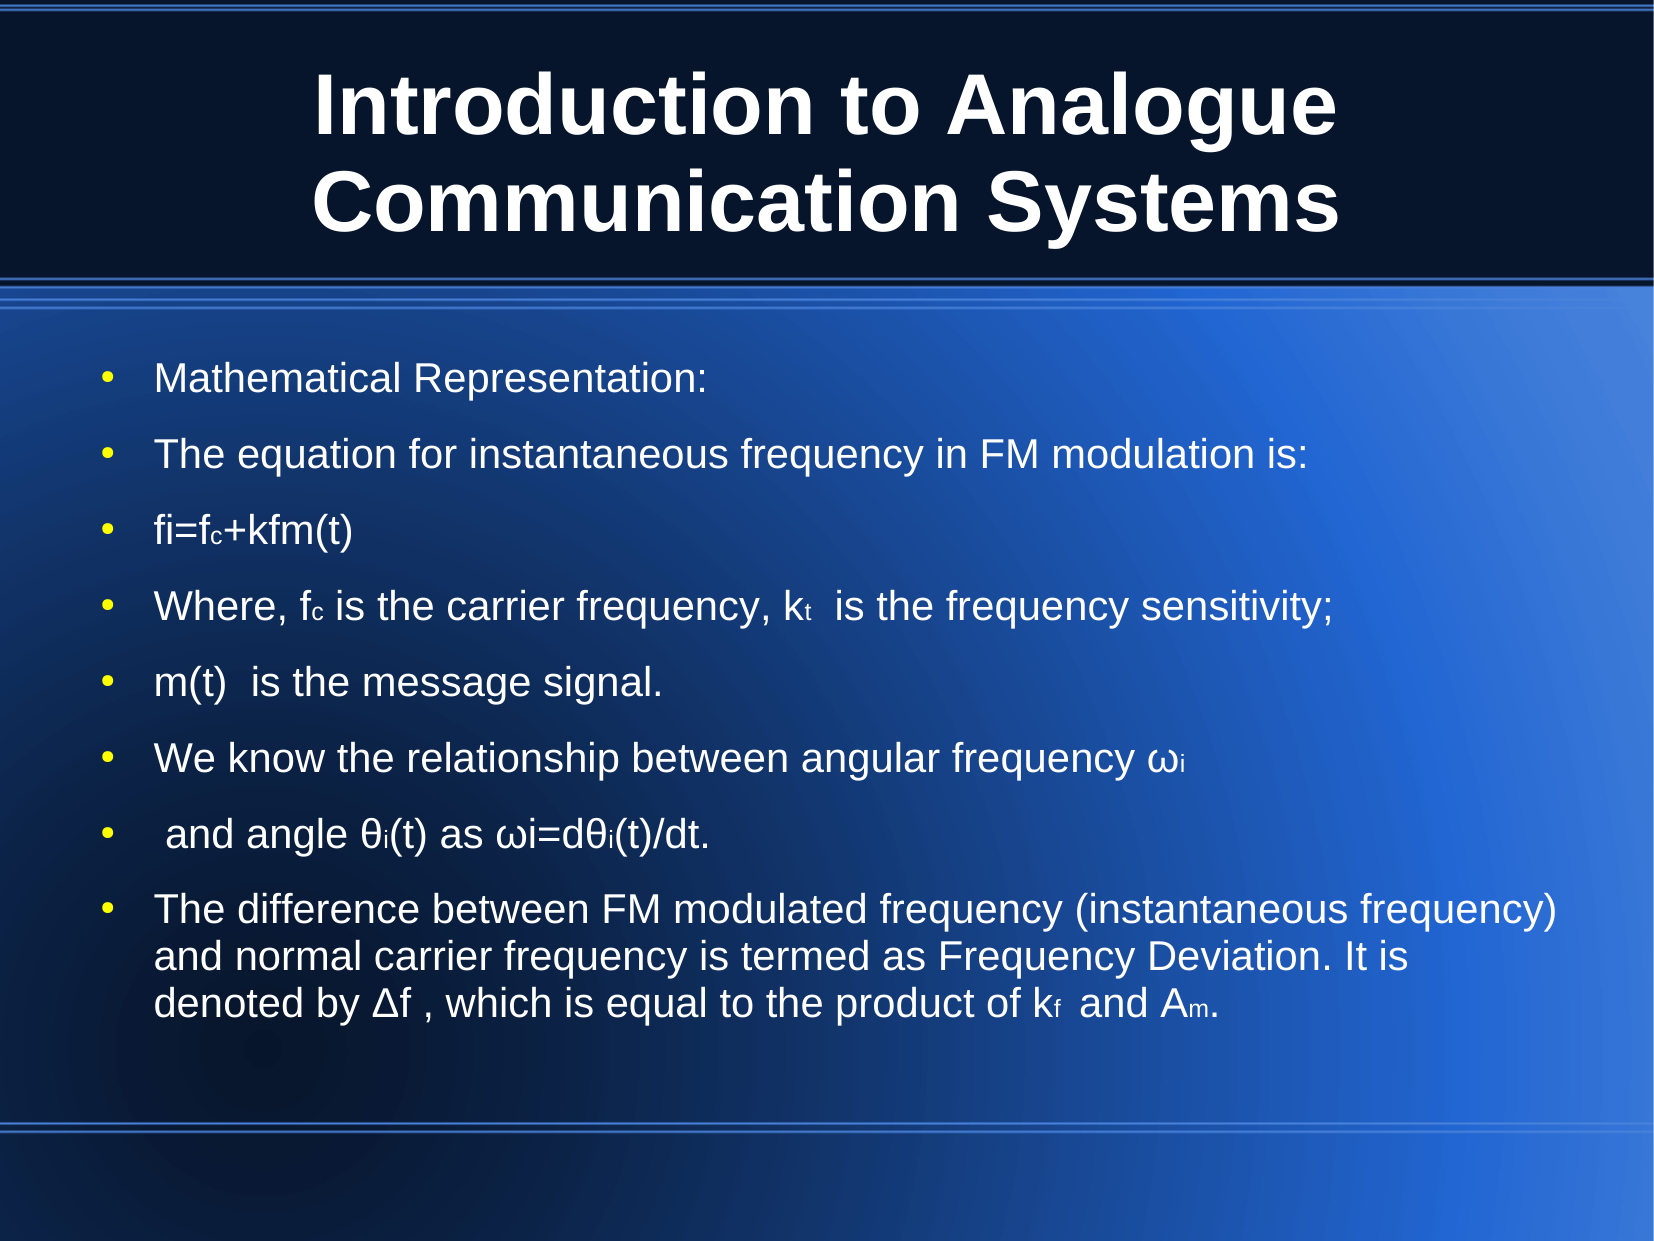

# Introduction to Analogue Communication Systems
Mathematical Representation:
The equation for instantaneous frequency in FM modulation is:
fi=fc+kfm(t)
Where, fc is the carrier frequency, kt is the frequency sensitivity;
m(t) is the message signal.
We know the relationship between angular frequency ωi
 and angle θi(t) as ωi=dθi(t)/dt.
The difference between FM modulated frequency (instantaneous frequency) and normal carrier frequency is termed as Frequency Deviation. It is denoted by Δf , which is equal to the product of kf and Am.